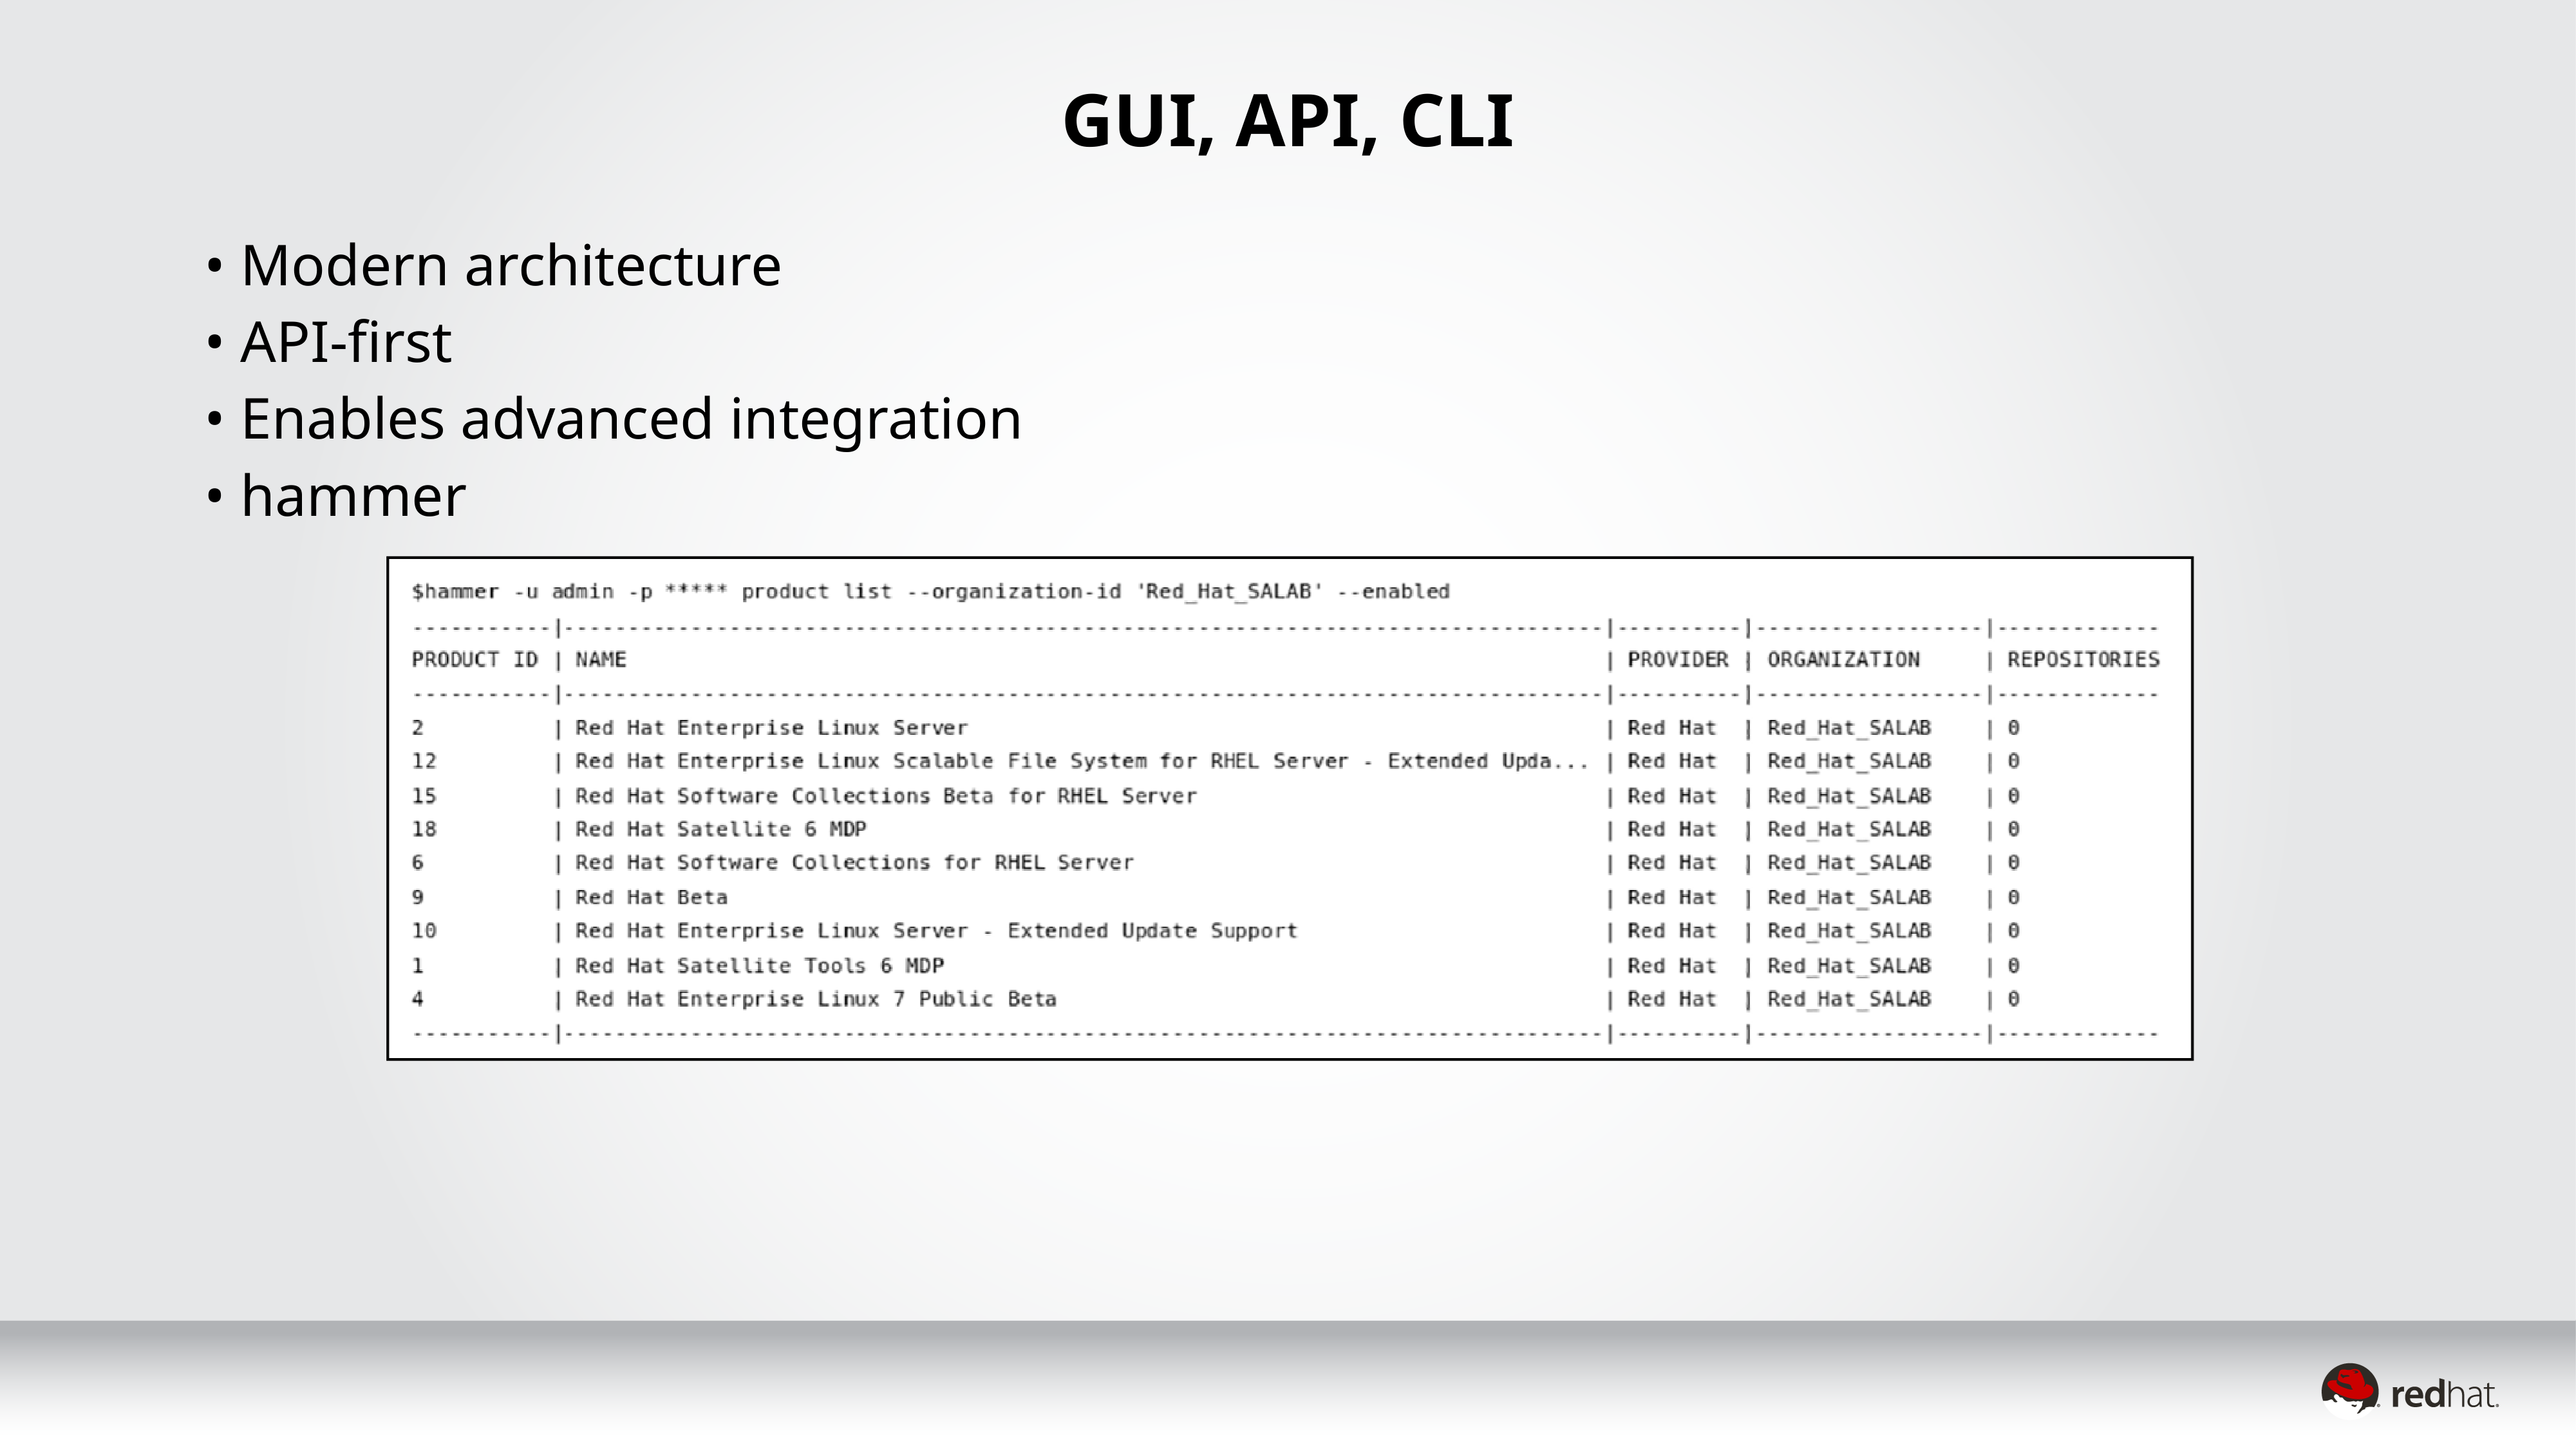

GUI, API, CLI
• Modern architecture
• API-first
• Enables advanced integration
• hammer
25